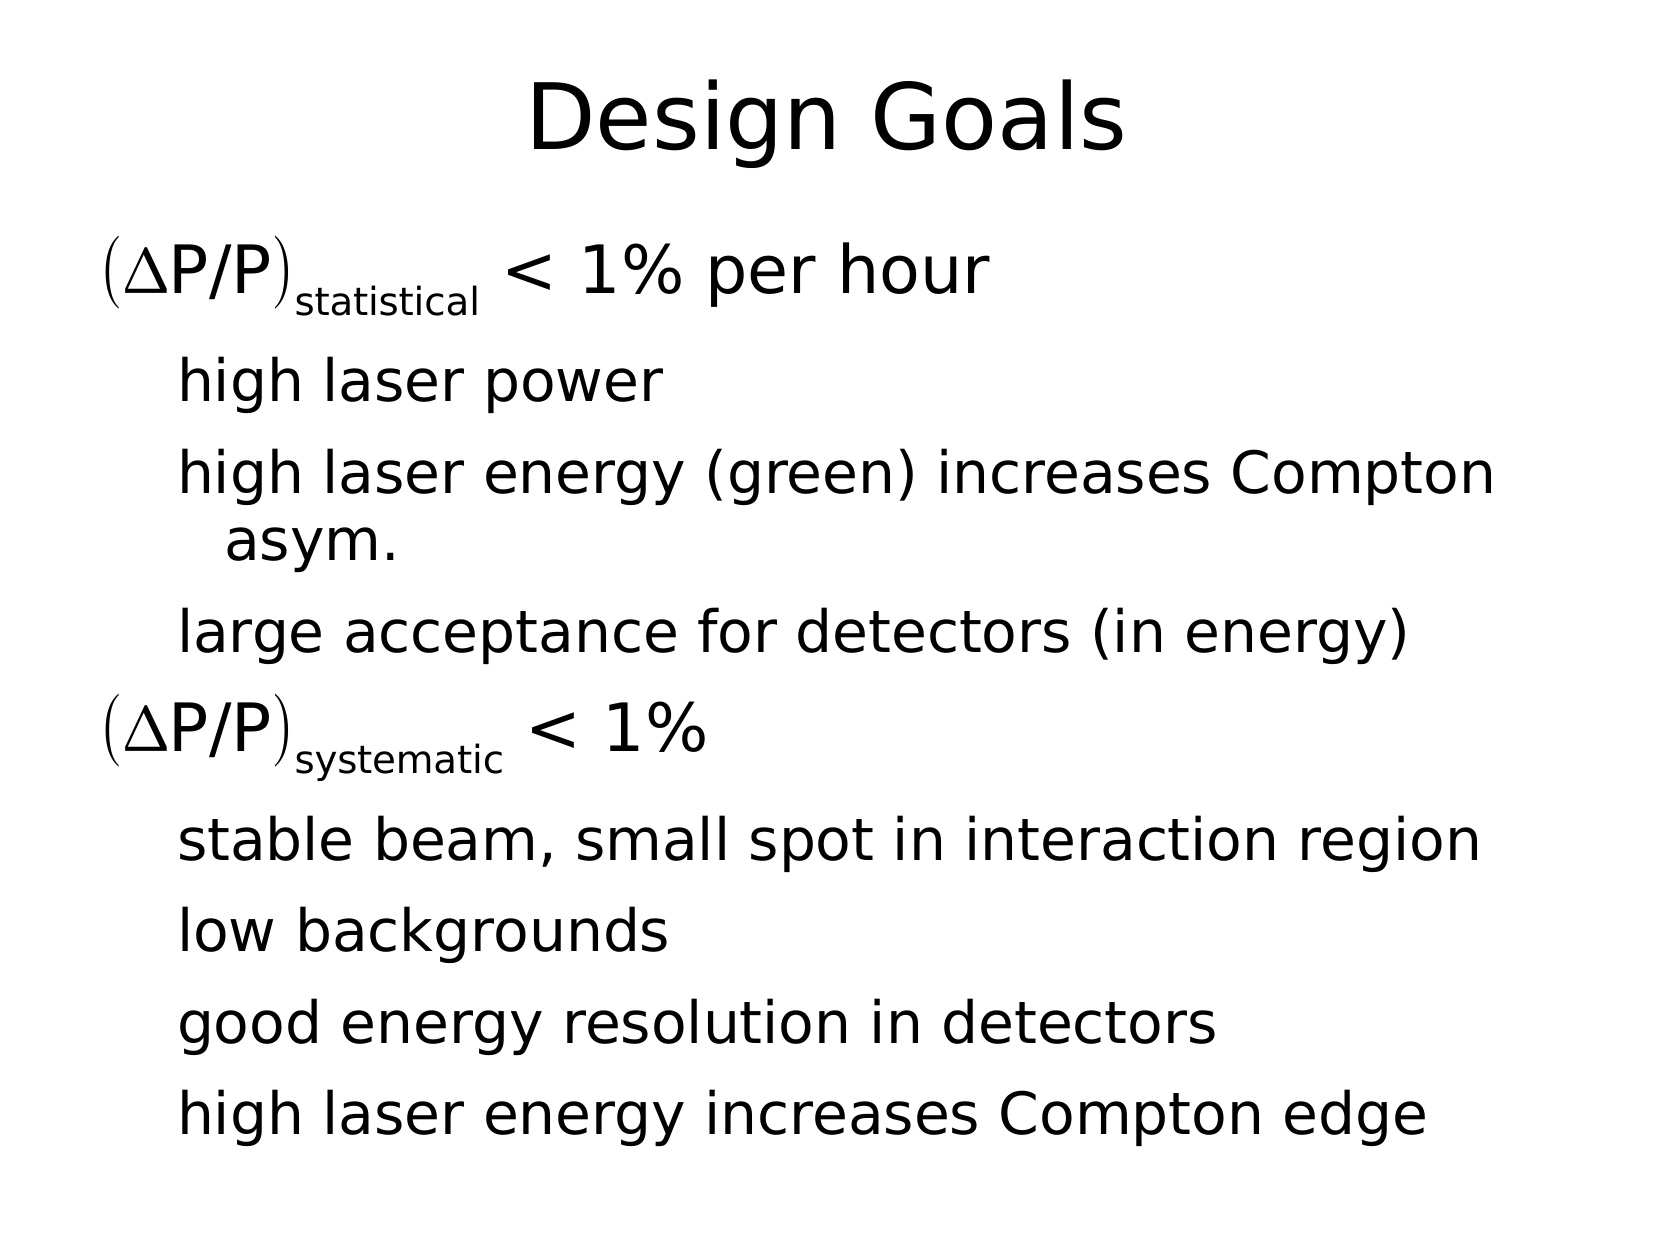

# Design Goals
(P/P)statistical < 1% per hour
high laser power
high laser energy (green) increases Compton asym.
large acceptance for detectors (in energy)
(P/P)systematic < 1%
stable beam, small spot in interaction region
low backgrounds
good energy resolution in detectors
high laser energy increases Compton edge